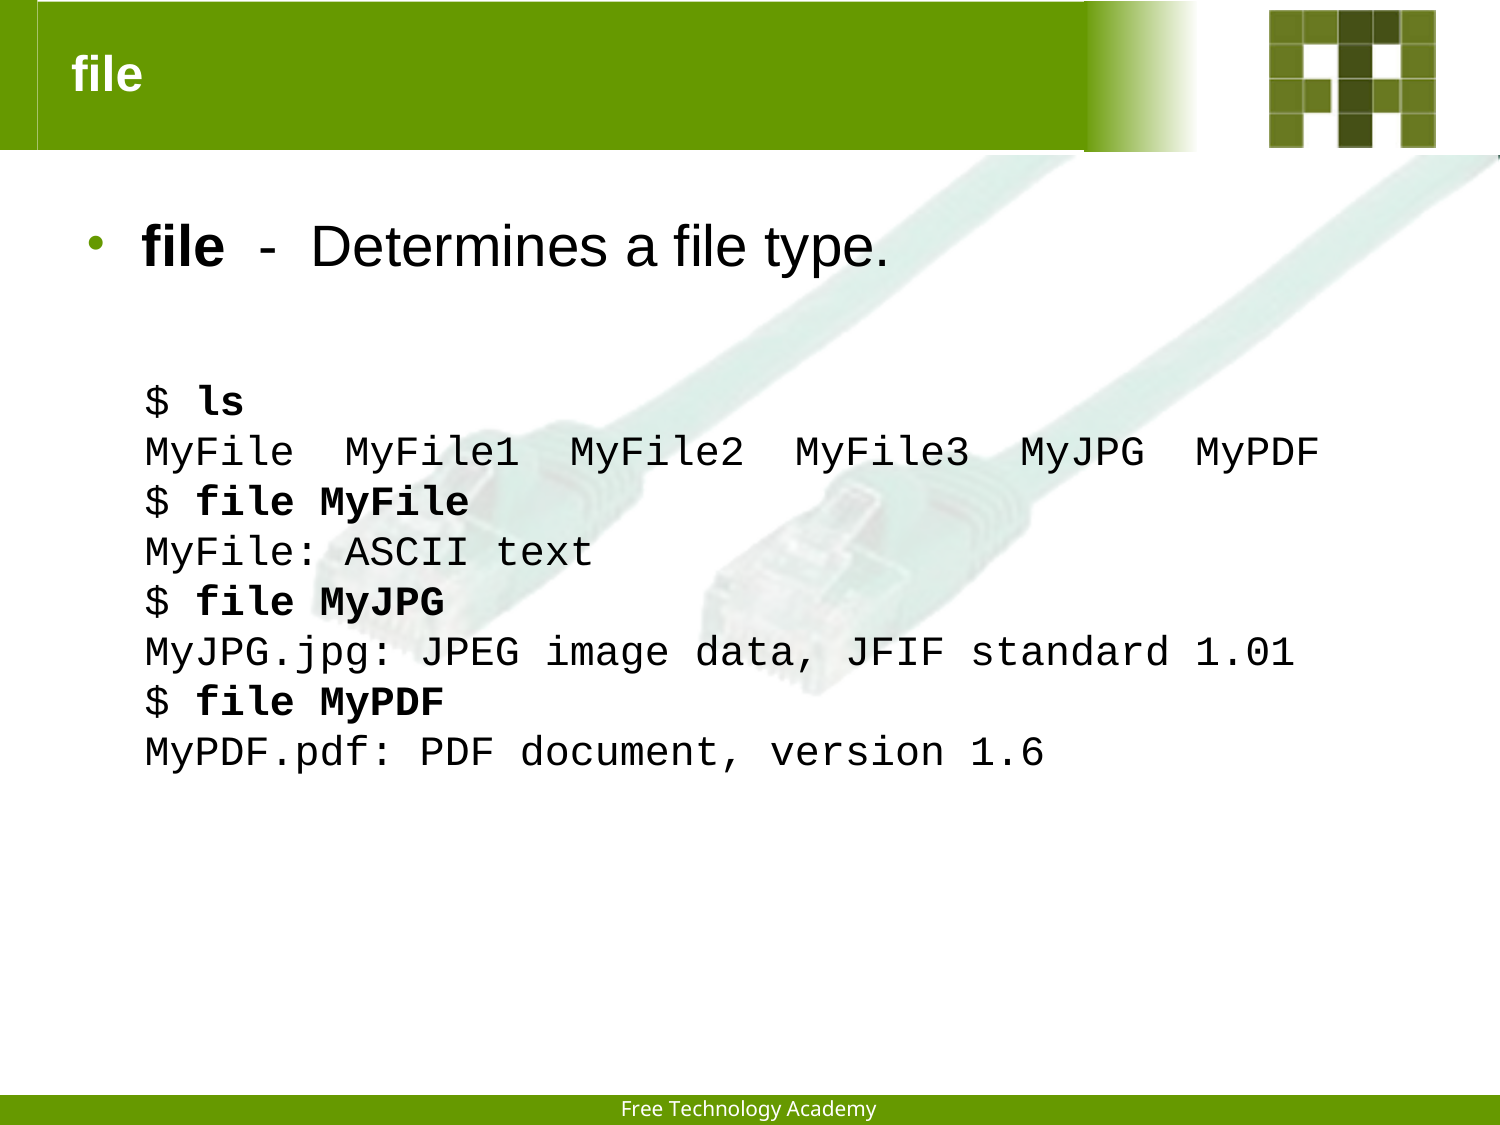

# file
file - Determines a file type.
$ ls
MyFile MyFile1 MyFile2 MyFile3 MyJPG MyPDF
$ file MyFile
MyFile: ASCII text
$ file MyJPG
MyJPG.jpg: JPEG image data, JFIF standard 1.01
$ file MyPDF
MyPDF.pdf: PDF document, version 1.6